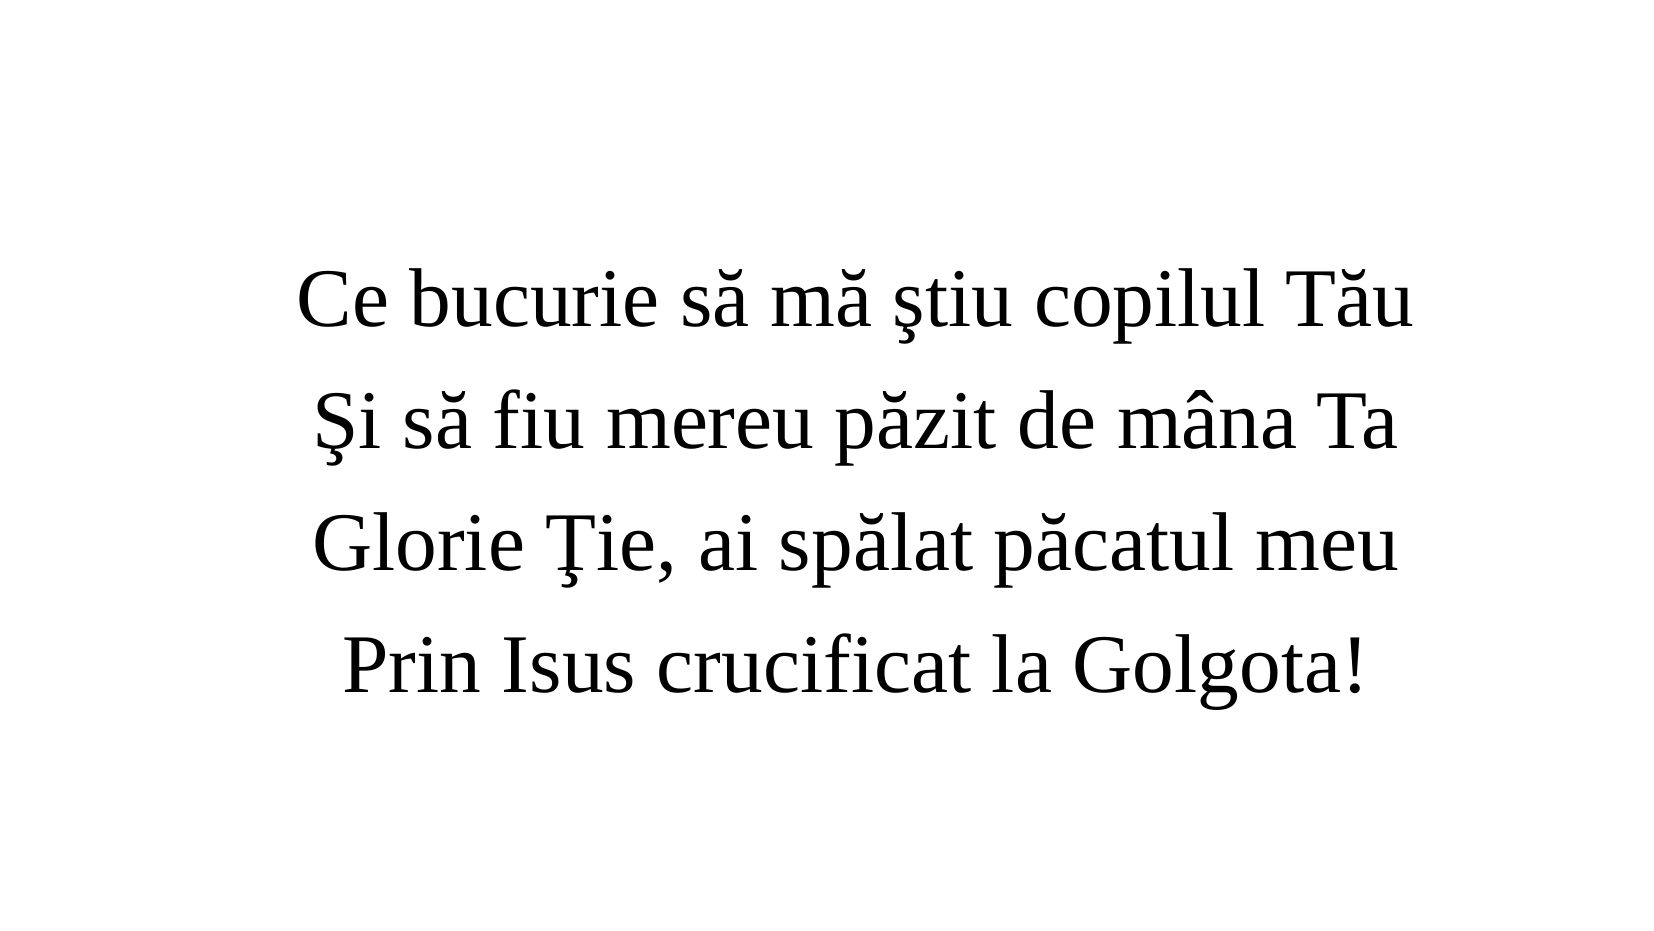

# Ce bucurie să mă ştiu copilul Tău
Şi să fiu mereu păzit de mâna Ta
Glorie Ţie, ai spălat păcatul meu
Prin Isus crucificat la Golgota!